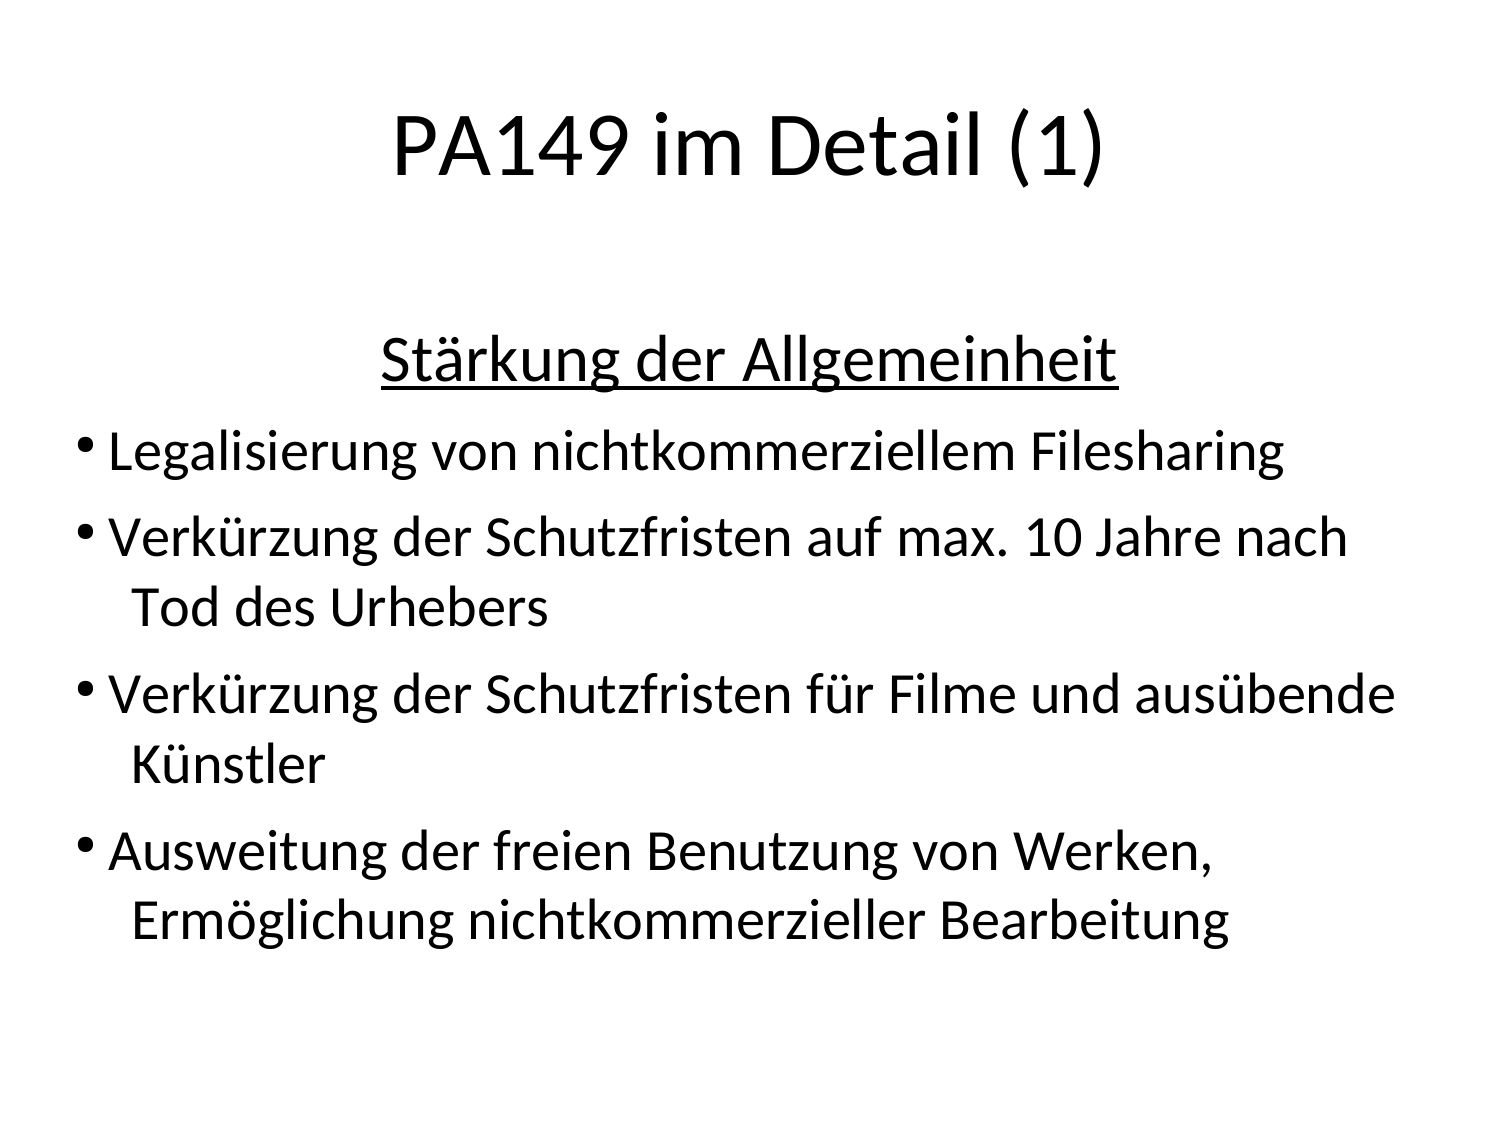

#
PA149 im Detail (1)
Stärkung der Allgemeinheit
 Legalisierung von nichtkommerziellem Filesharing
 Verkürzung der Schutzfristen auf max. 10 Jahre nach Tod des Urhebers
 Verkürzung der Schutzfristen für Filme und ausübende Künstler
 Ausweitung der freien Benutzung von Werken, Ermöglichung nichtkommerzieller Bearbeitung